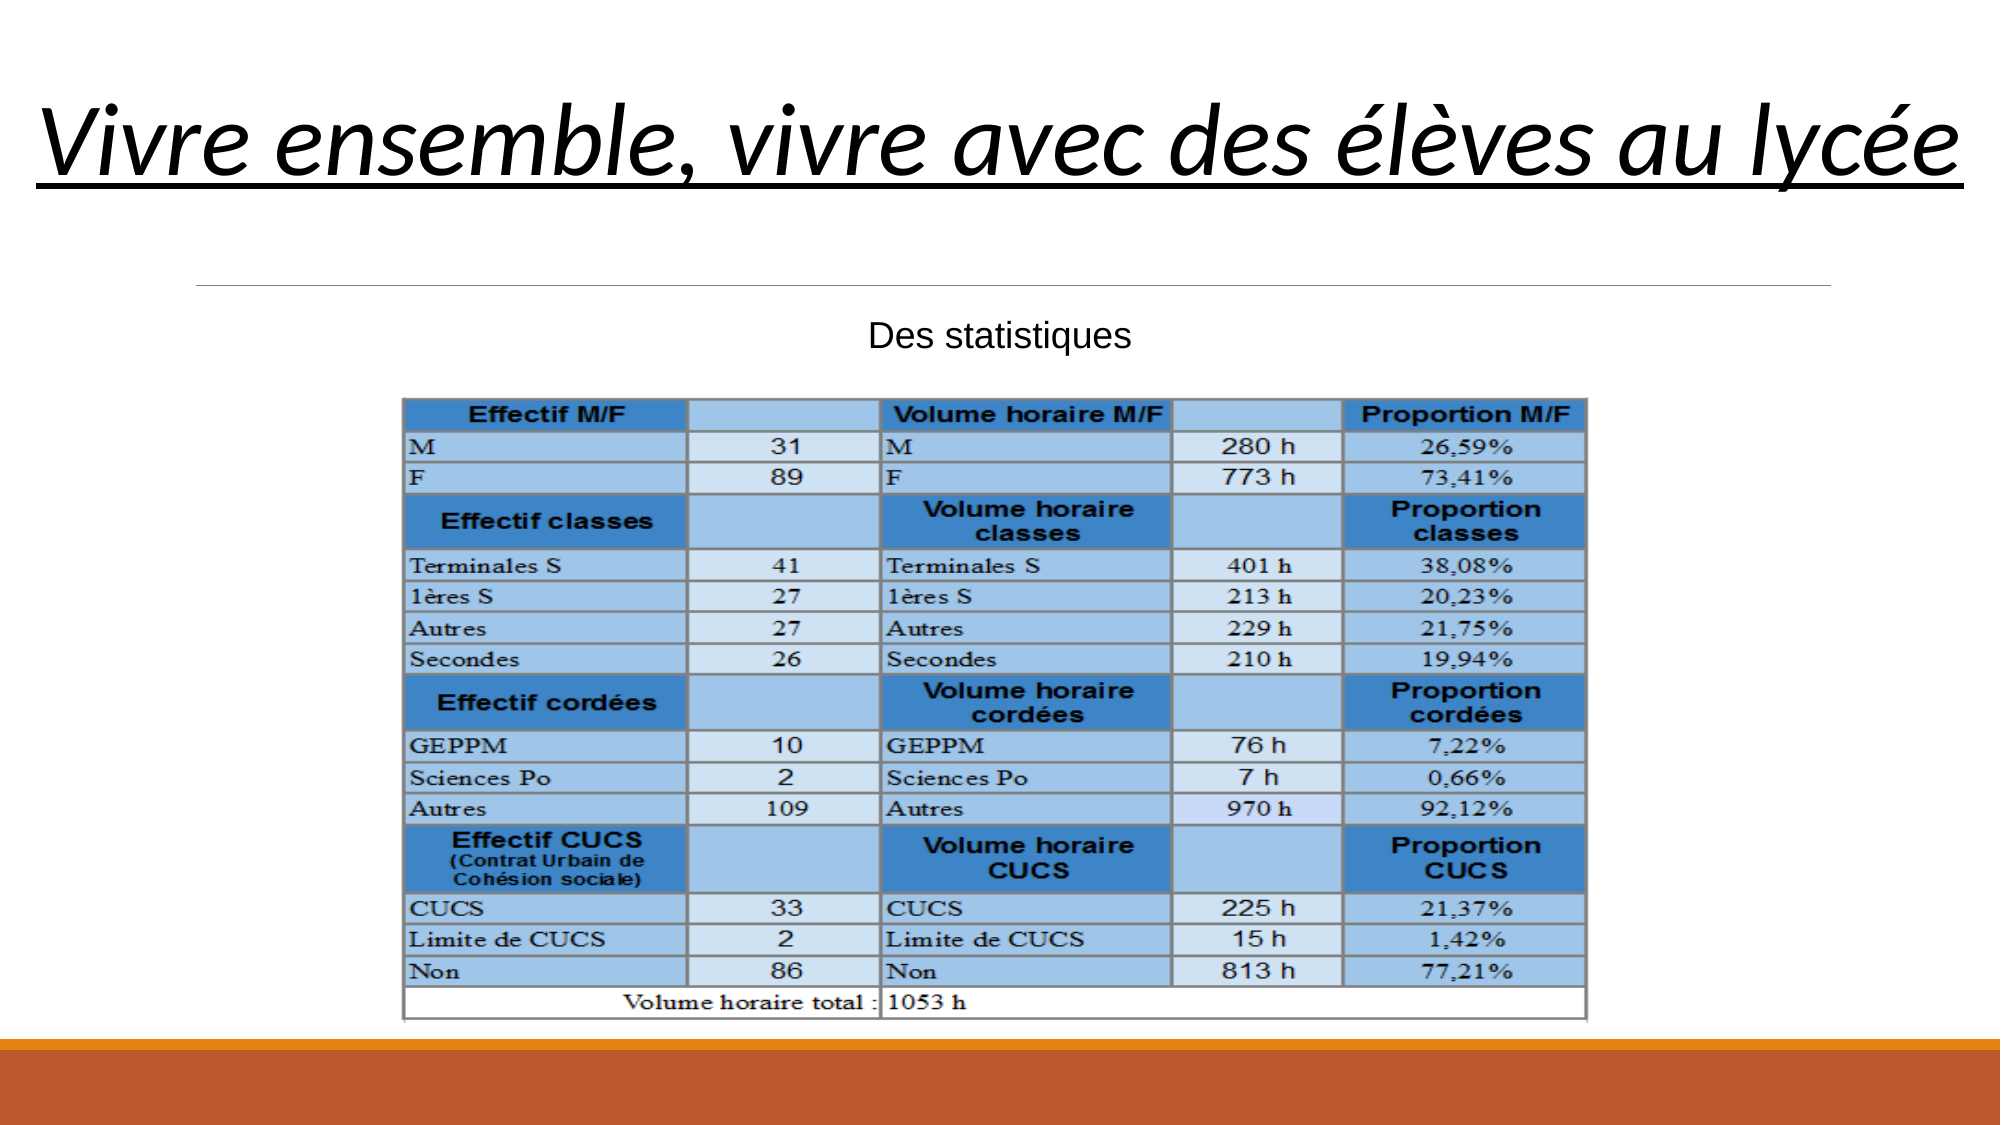

Vivre ensemble, vivre avec des élèves au lycée
Des statistiques